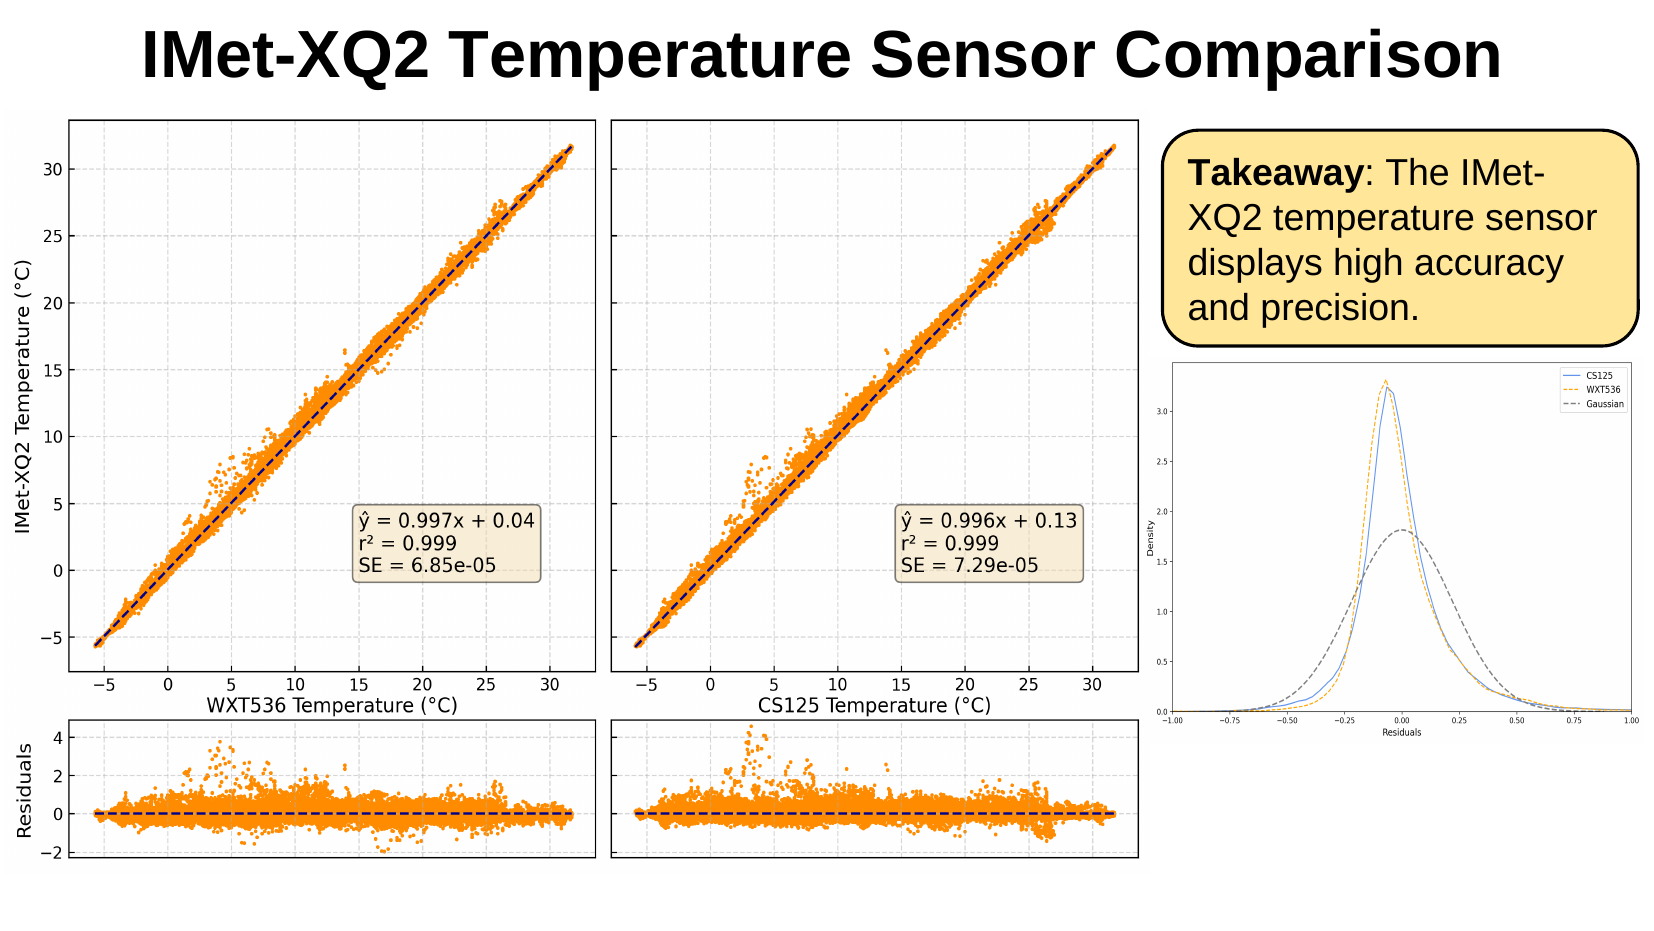

# IMet-XQ2 Temperature Sensor Comparison
Takeaway: The IMet-XQ2 temperature sensor displays high accuracy and precision.